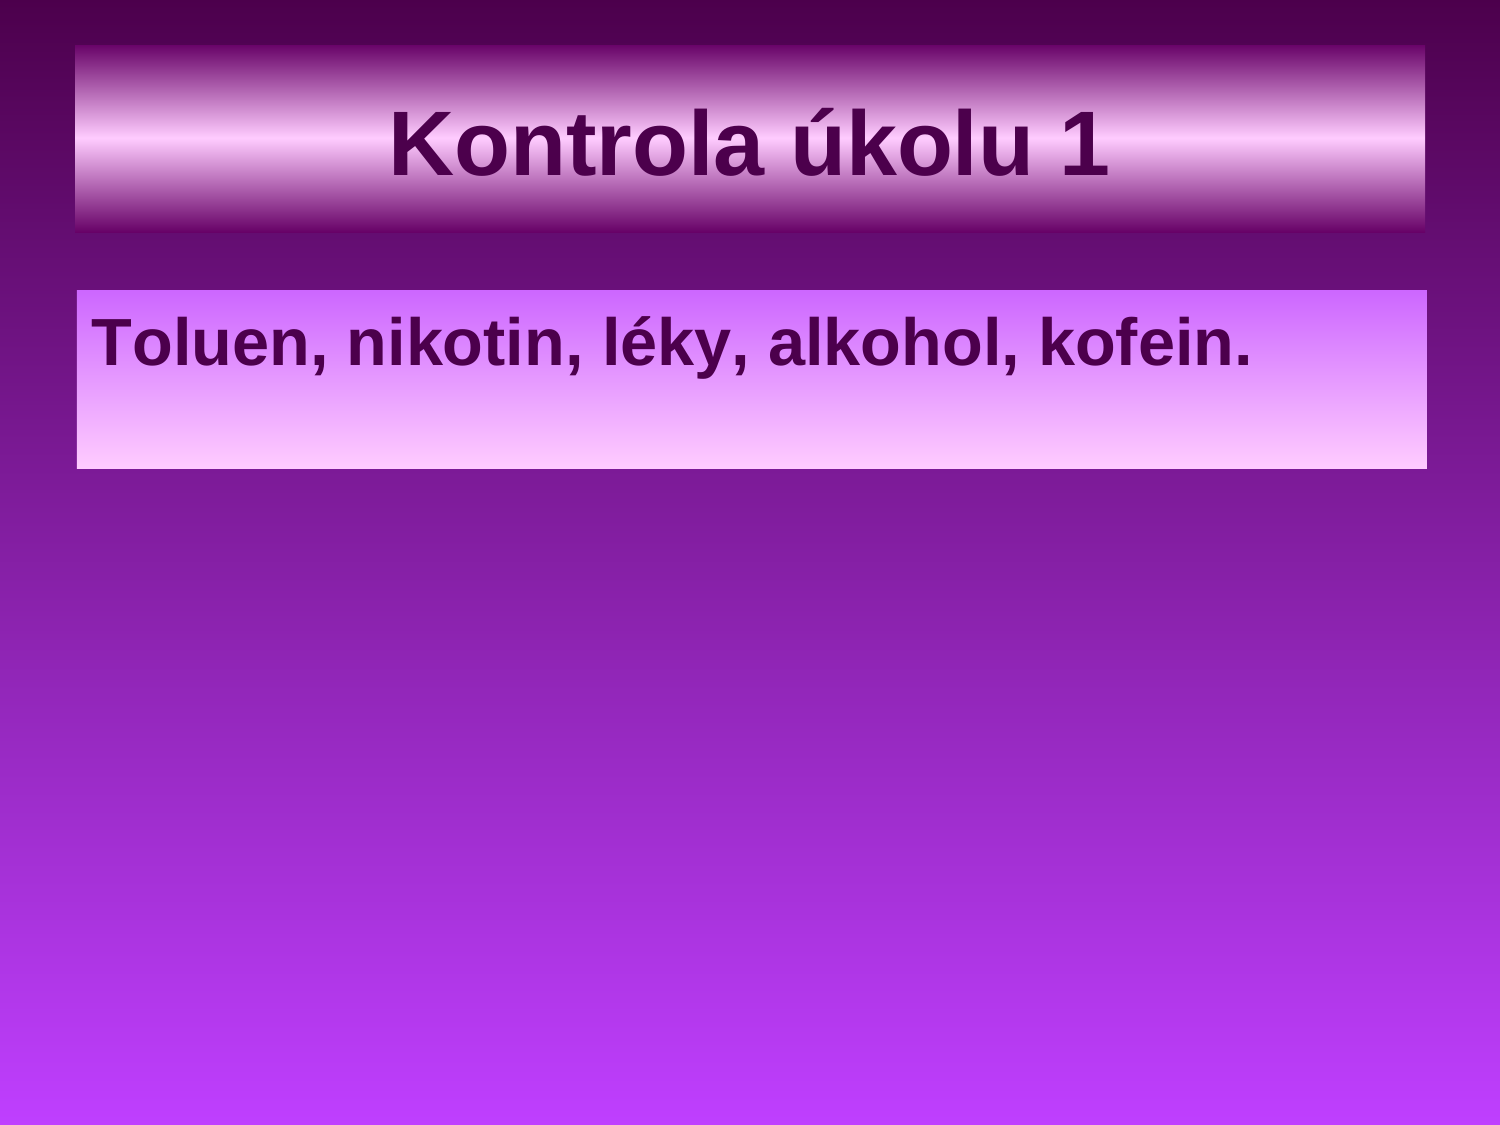

# Kontrola úkolu 1
Toluen, nikotin, léky, alkohol, kofein.